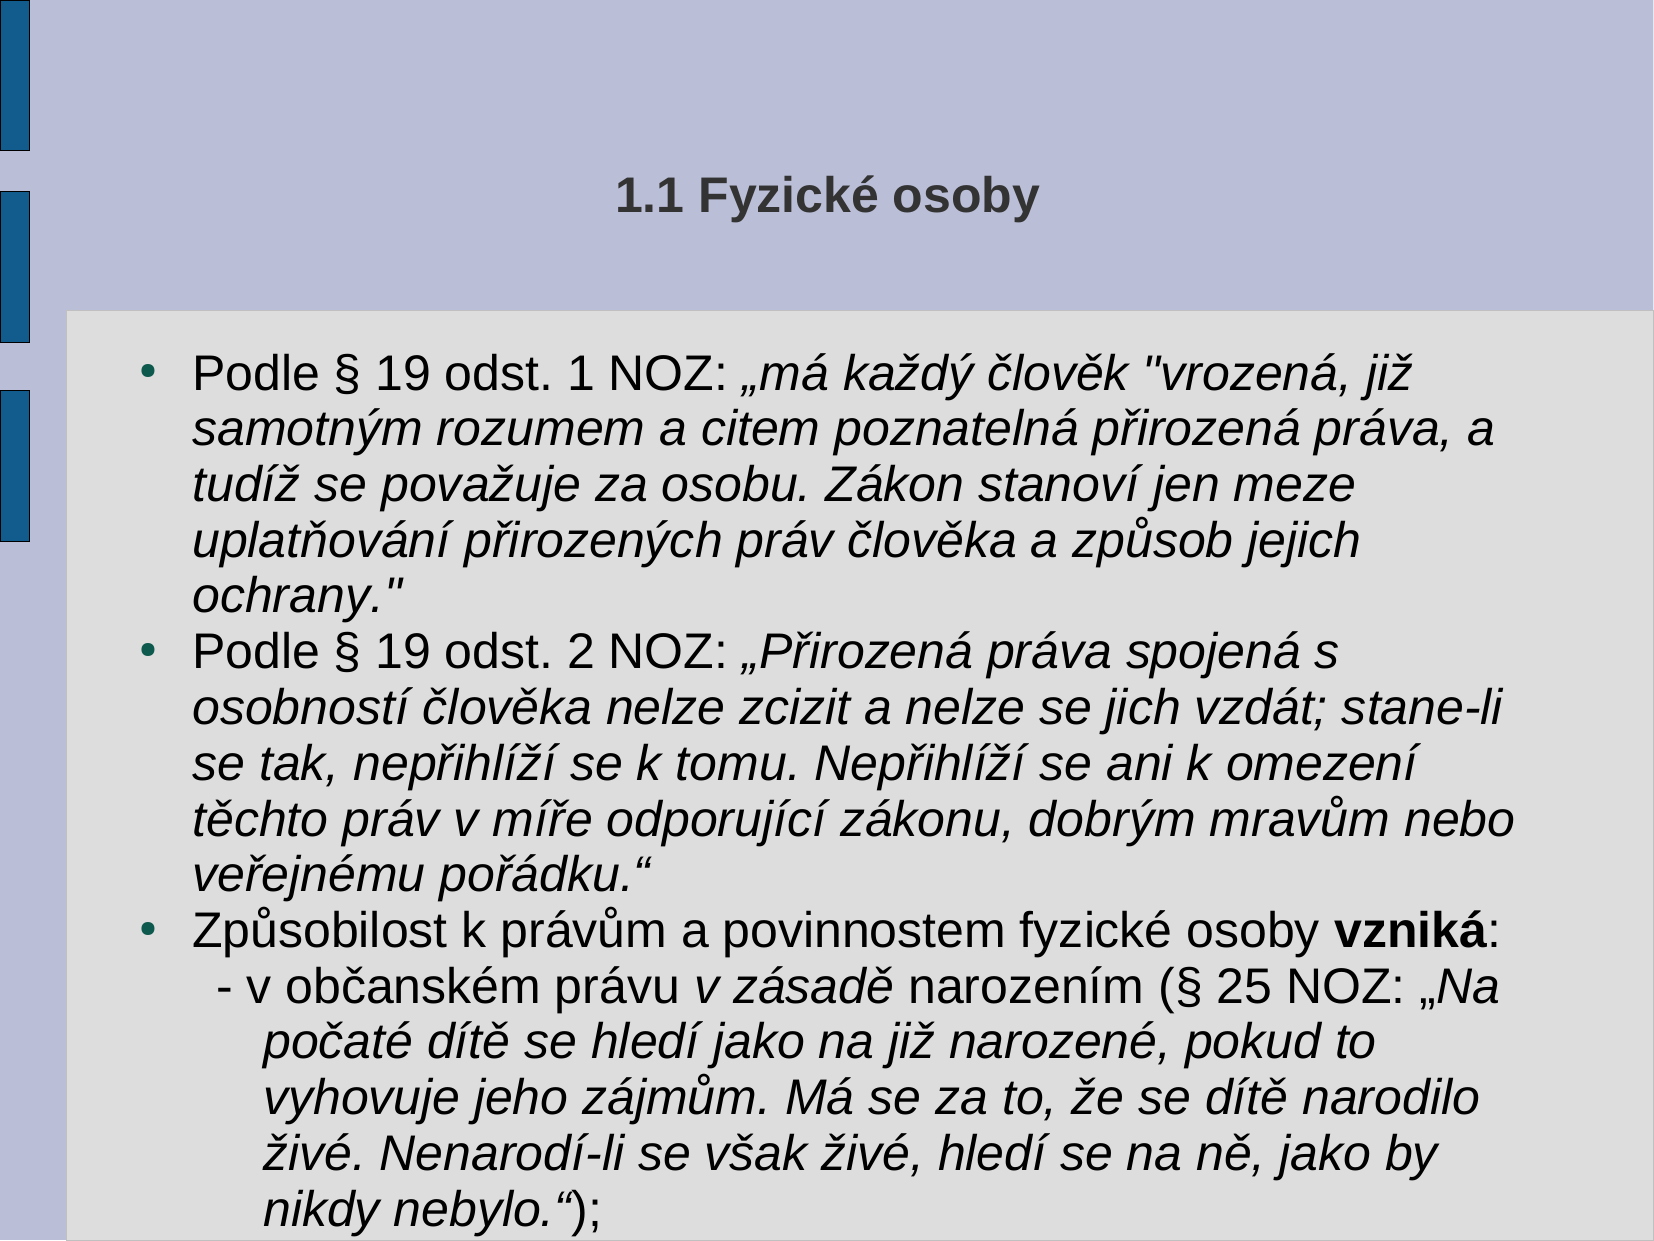

# 1.1 Fyzické osoby
Podle § 19 odst. 1 NOZ: „má každý člověk "vrozená, již samotným rozumem a citem poznatelná přirozená práva, a tudíž se považuje za osobu. Zákon stanoví jen meze uplatňování přirozených práv člověka a způsob jejich ochrany."
Podle § 19 odst. 2 NOZ: „Přirozená práva spojená s osobností člověka nelze zcizit a nelze se jich vzdát; stane-li se tak, nepřihlíží se k tomu. Nepřihlíží se ani k omezení těchto práv v míře odporující zákonu, dobrým mravům nebo veřejnému pořádku.“
Způsobilost k právům a povinnostem fyzické osoby vzniká:
- v občanském právu v zásadě narozením (§ 25 NOZ: „Na počaté dítě se hledí jako na již narozené, pokud to vyhovuje jeho zájmům. Má se za to, že se dítě narodilo živé. Nenarodí-li se však živé, hledí se na ně, jako by nikdy nebylo.“);